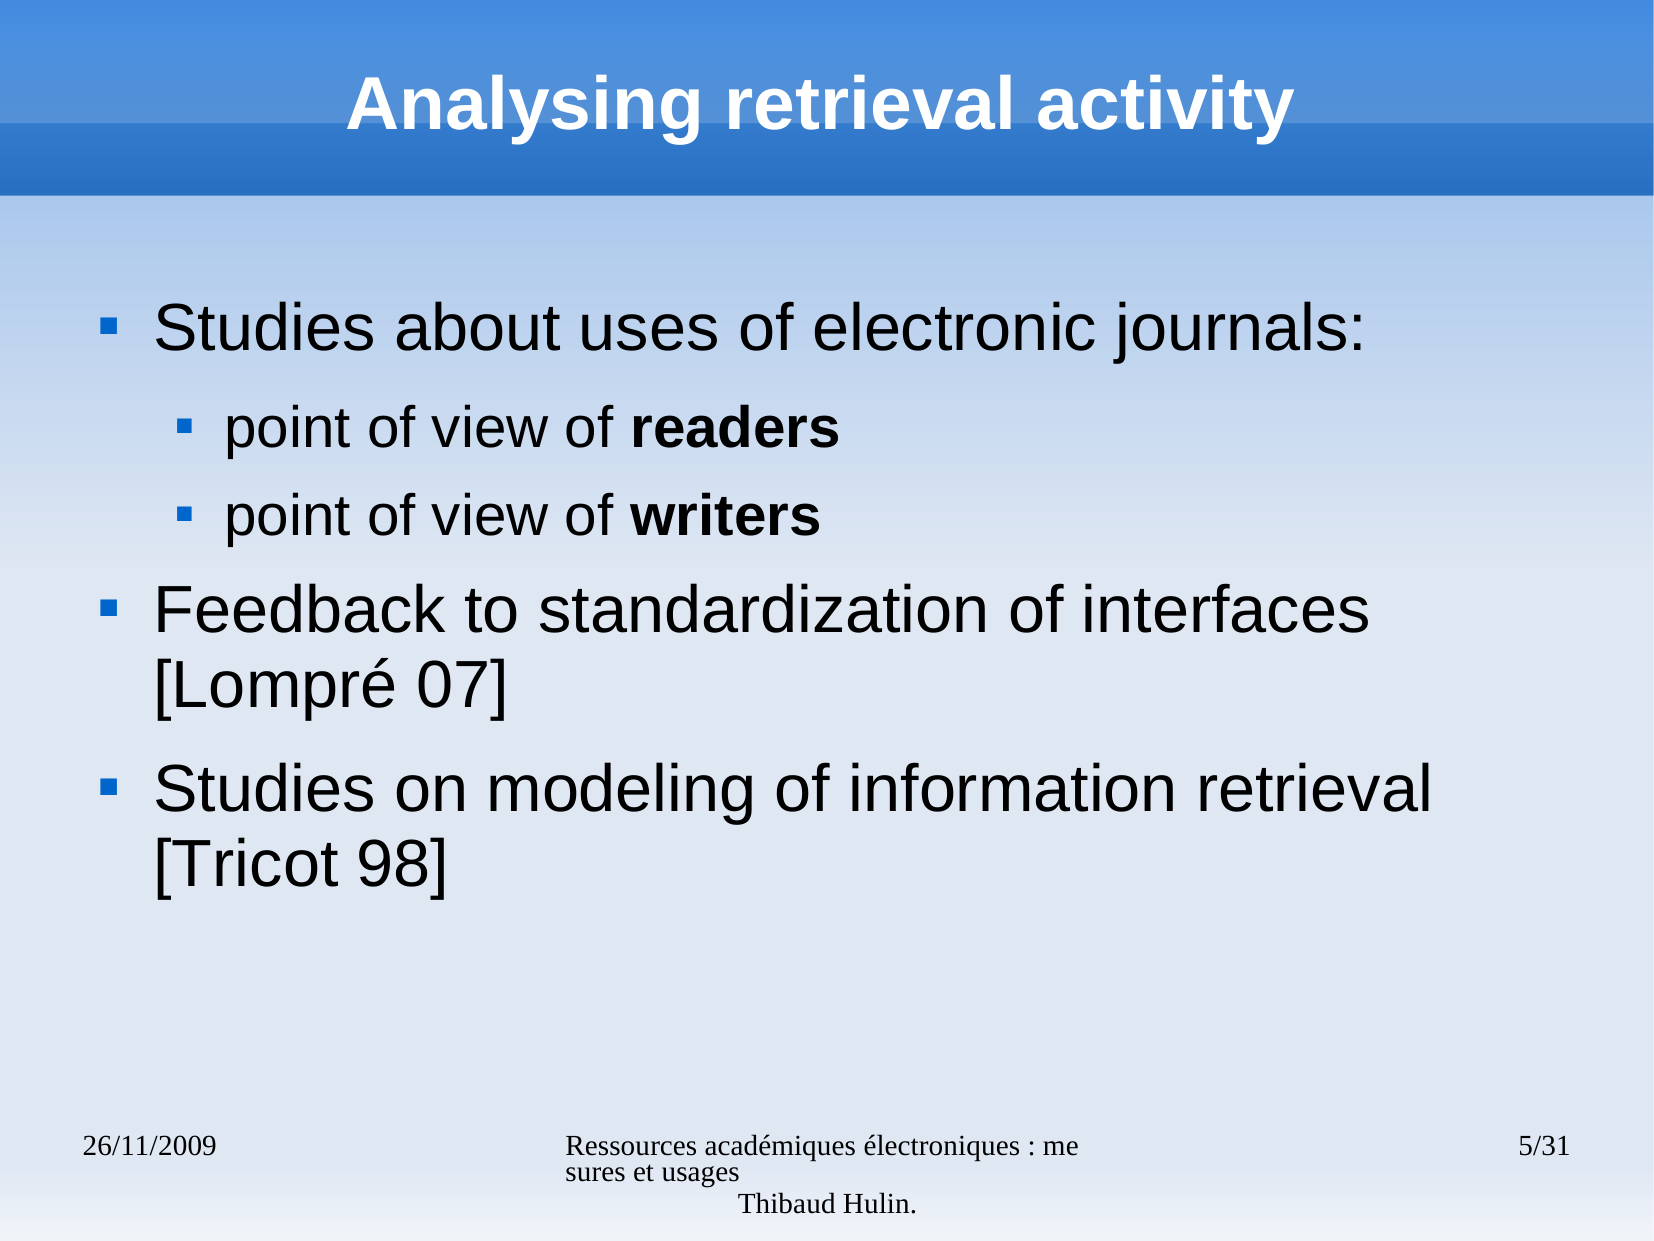

# Analysing retrieval activity
Studies about uses of electronic journals:
point of view of readers
point of view of writers
Feedback to standardization of interfaces [Lompré 07]
Studies on modeling of information retrieval [Tricot 98]
26/11/2009
Ressources académiques électroniques : mesures et usages
5